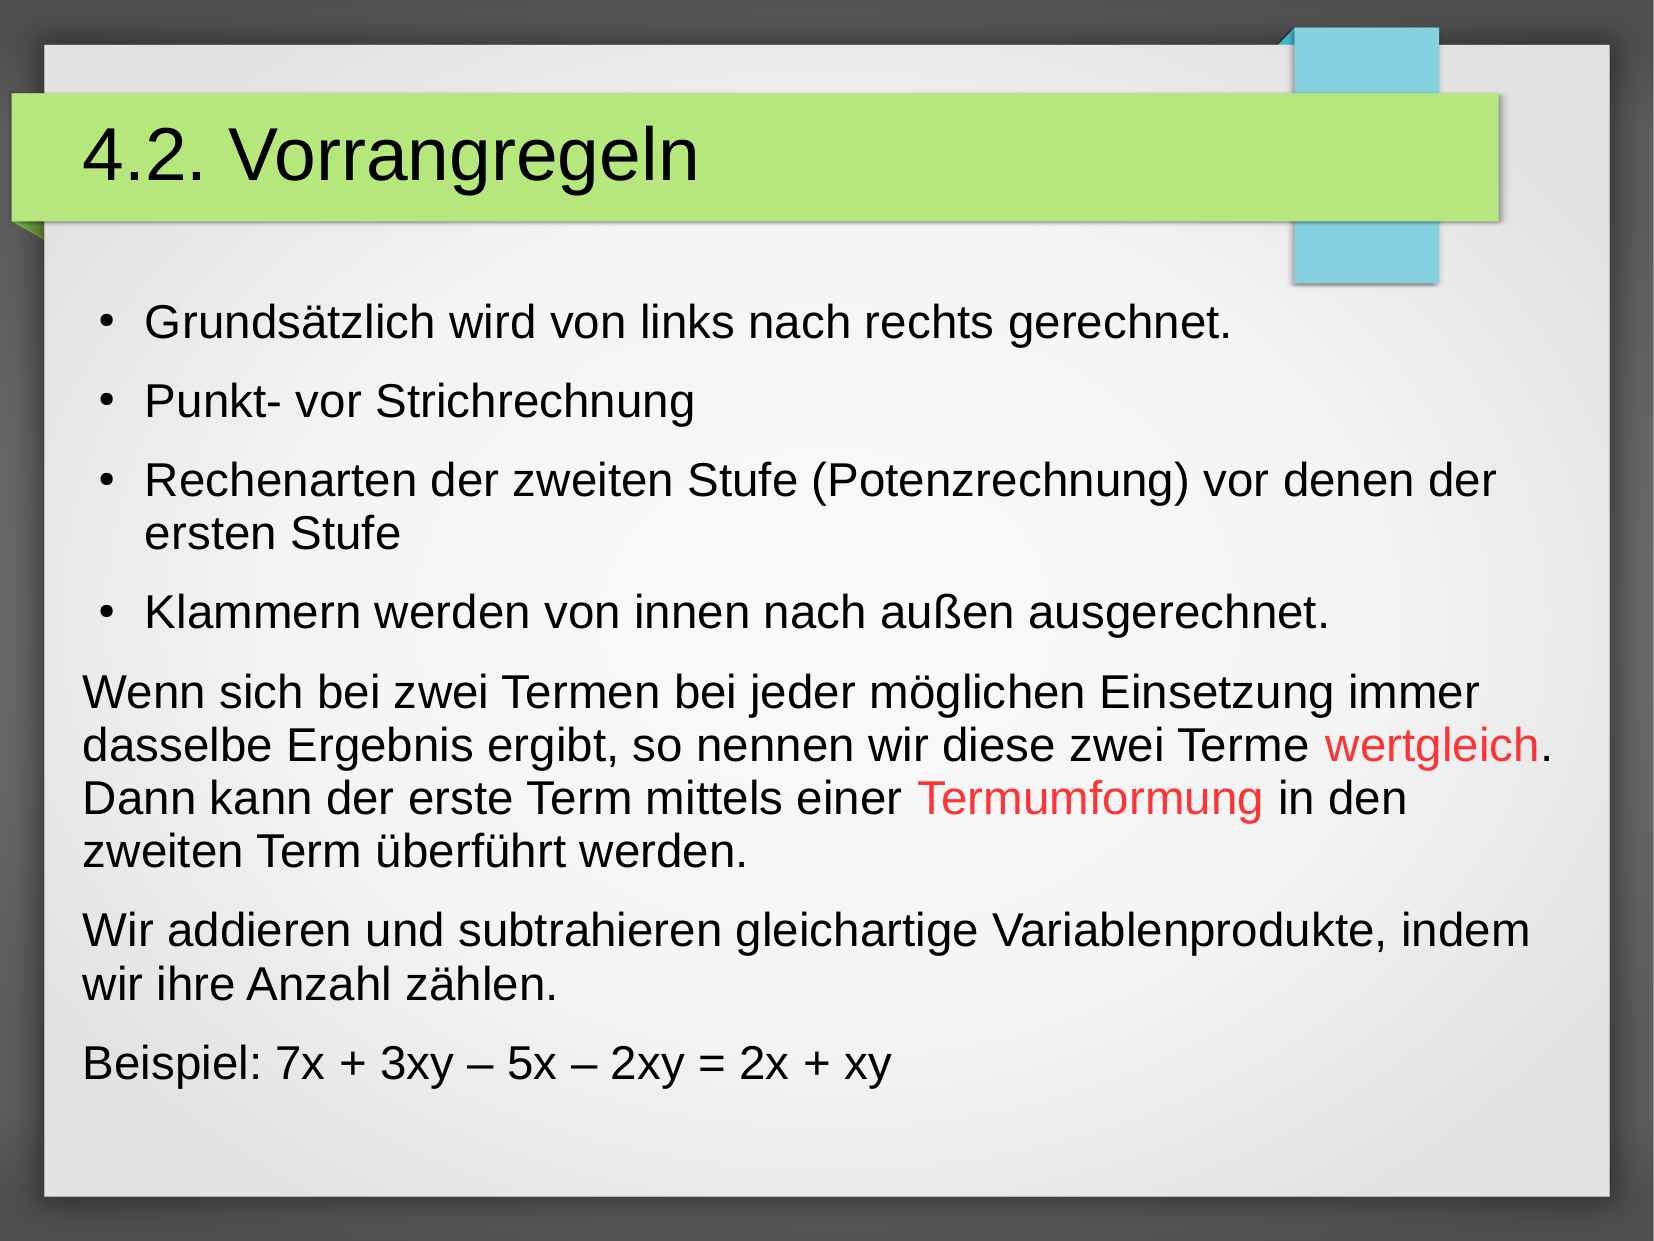

4.2. Vorrangregeln
# Grundsätzlich wird von links nach rechts gerechnet.
Punkt- vor Strichrechnung
Rechenarten der zweiten Stufe (Potenzrechnung) vor denen der ersten Stufe
Klammern werden von innen nach außen ausgerechnet.
Wenn sich bei zwei Termen bei jeder möglichen Einsetzung immer dasselbe Ergebnis ergibt, so nennen wir diese zwei Terme wertgleich. Dann kann der erste Term mittels einer Termumformung in den zweiten Term überführt werden.
Wir addieren und subtrahieren gleichartige Variablenprodukte, indem wir ihre Anzahl zählen.
Beispiel: 7x + 3xy – 5x – 2xy = 2x + xy